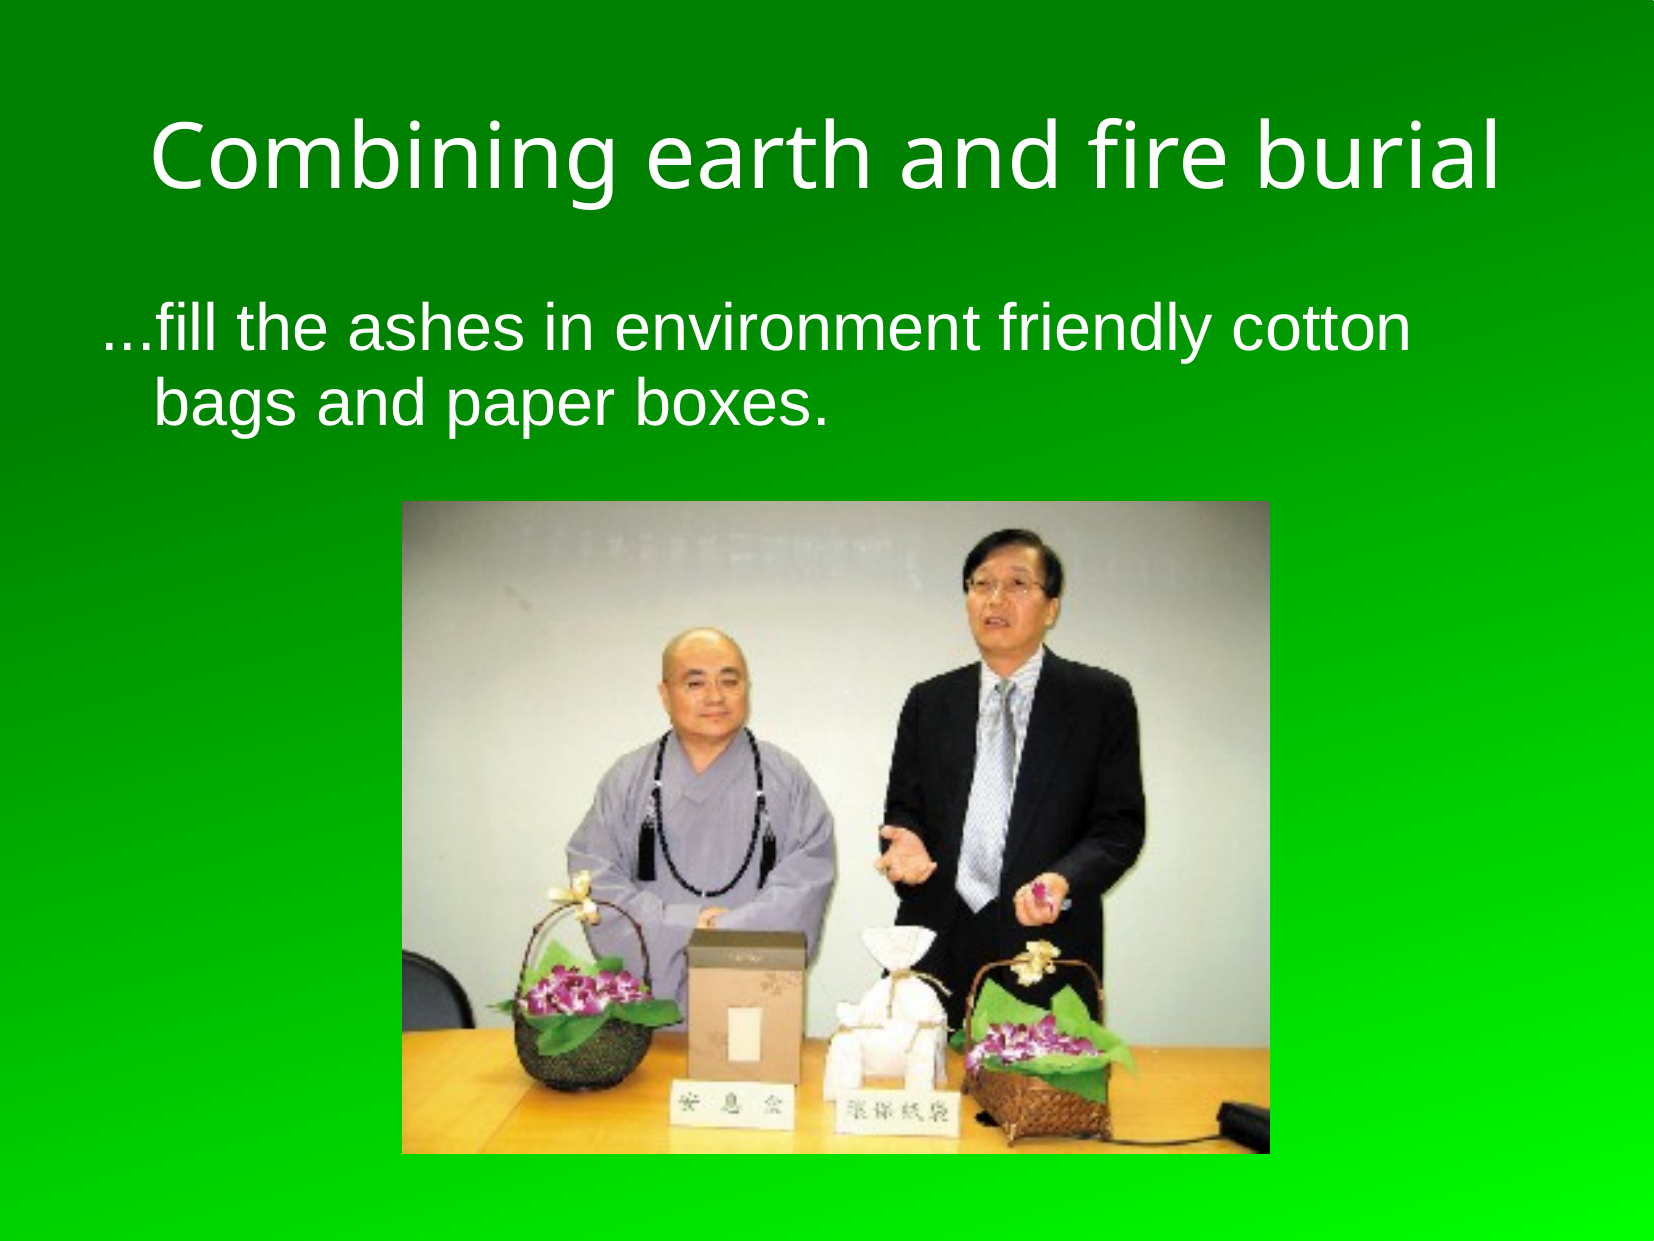

# Combining earth and fire burial
...fill the ashes in environment friendly cotton bags and paper boxes.